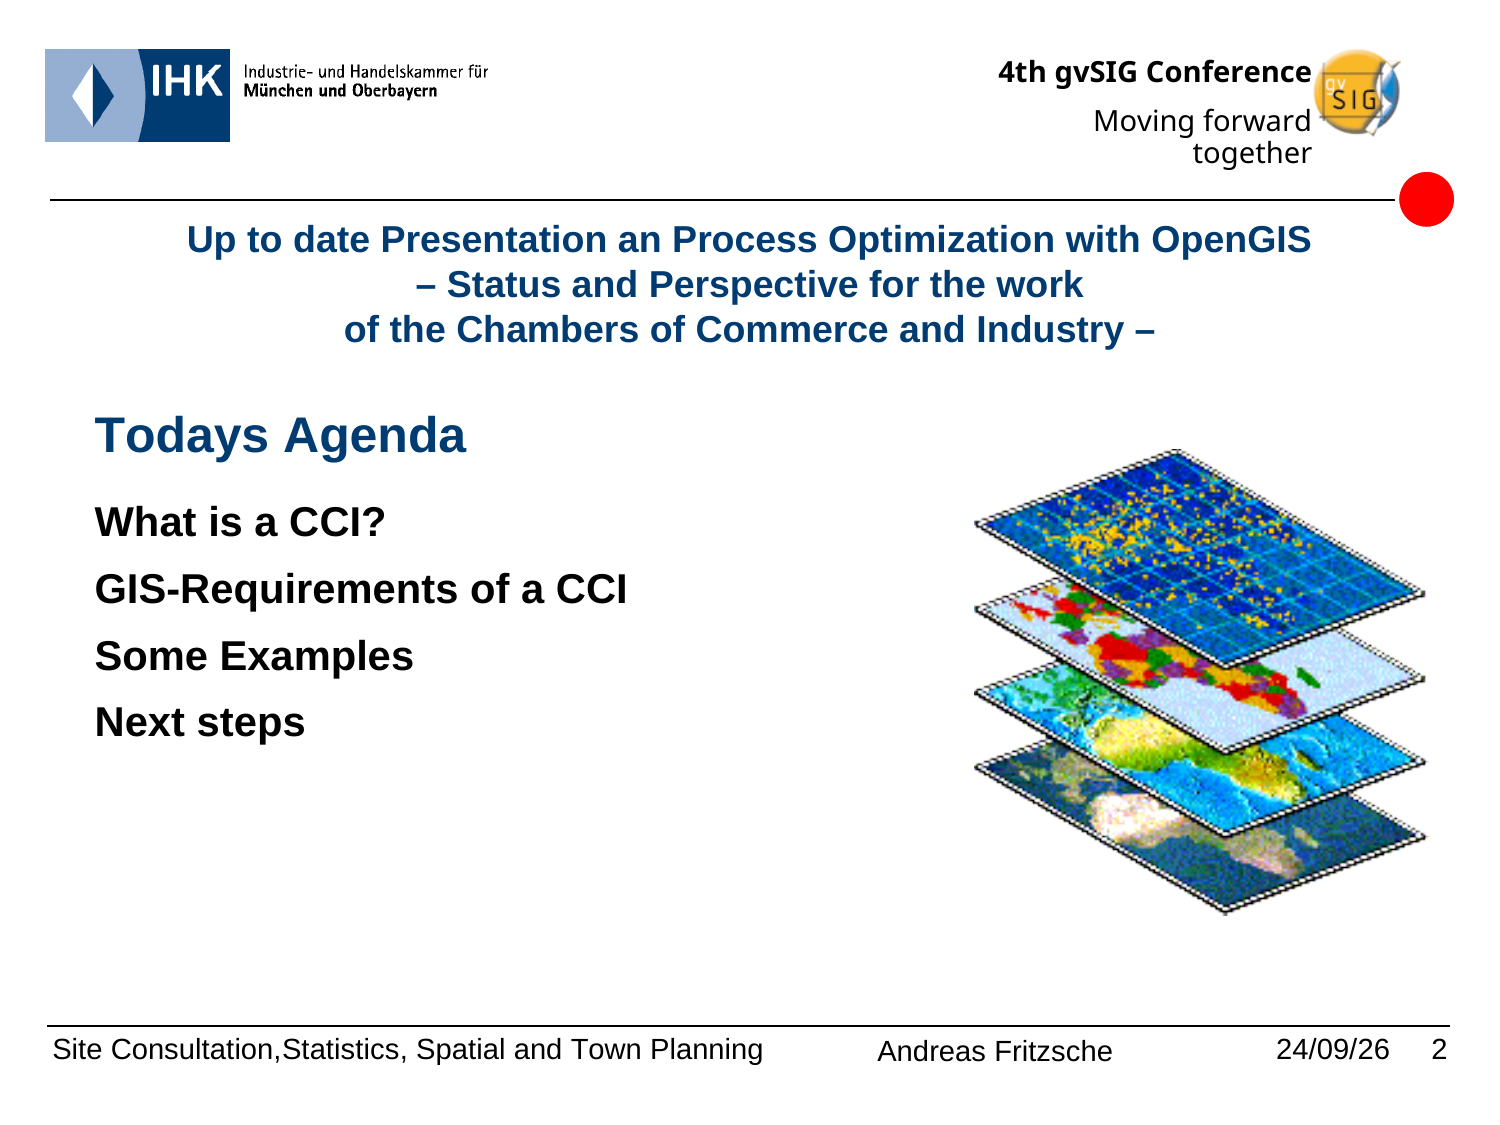

Up to date Presentation an Process Optimization with OpenGIS
– Status and Perspective for the work
of the Chambers of Commerce and Industry –
# Todays Agenda
What is a CCI?
GIS-Requirements of a CCI
Some Examples
Next steps
2